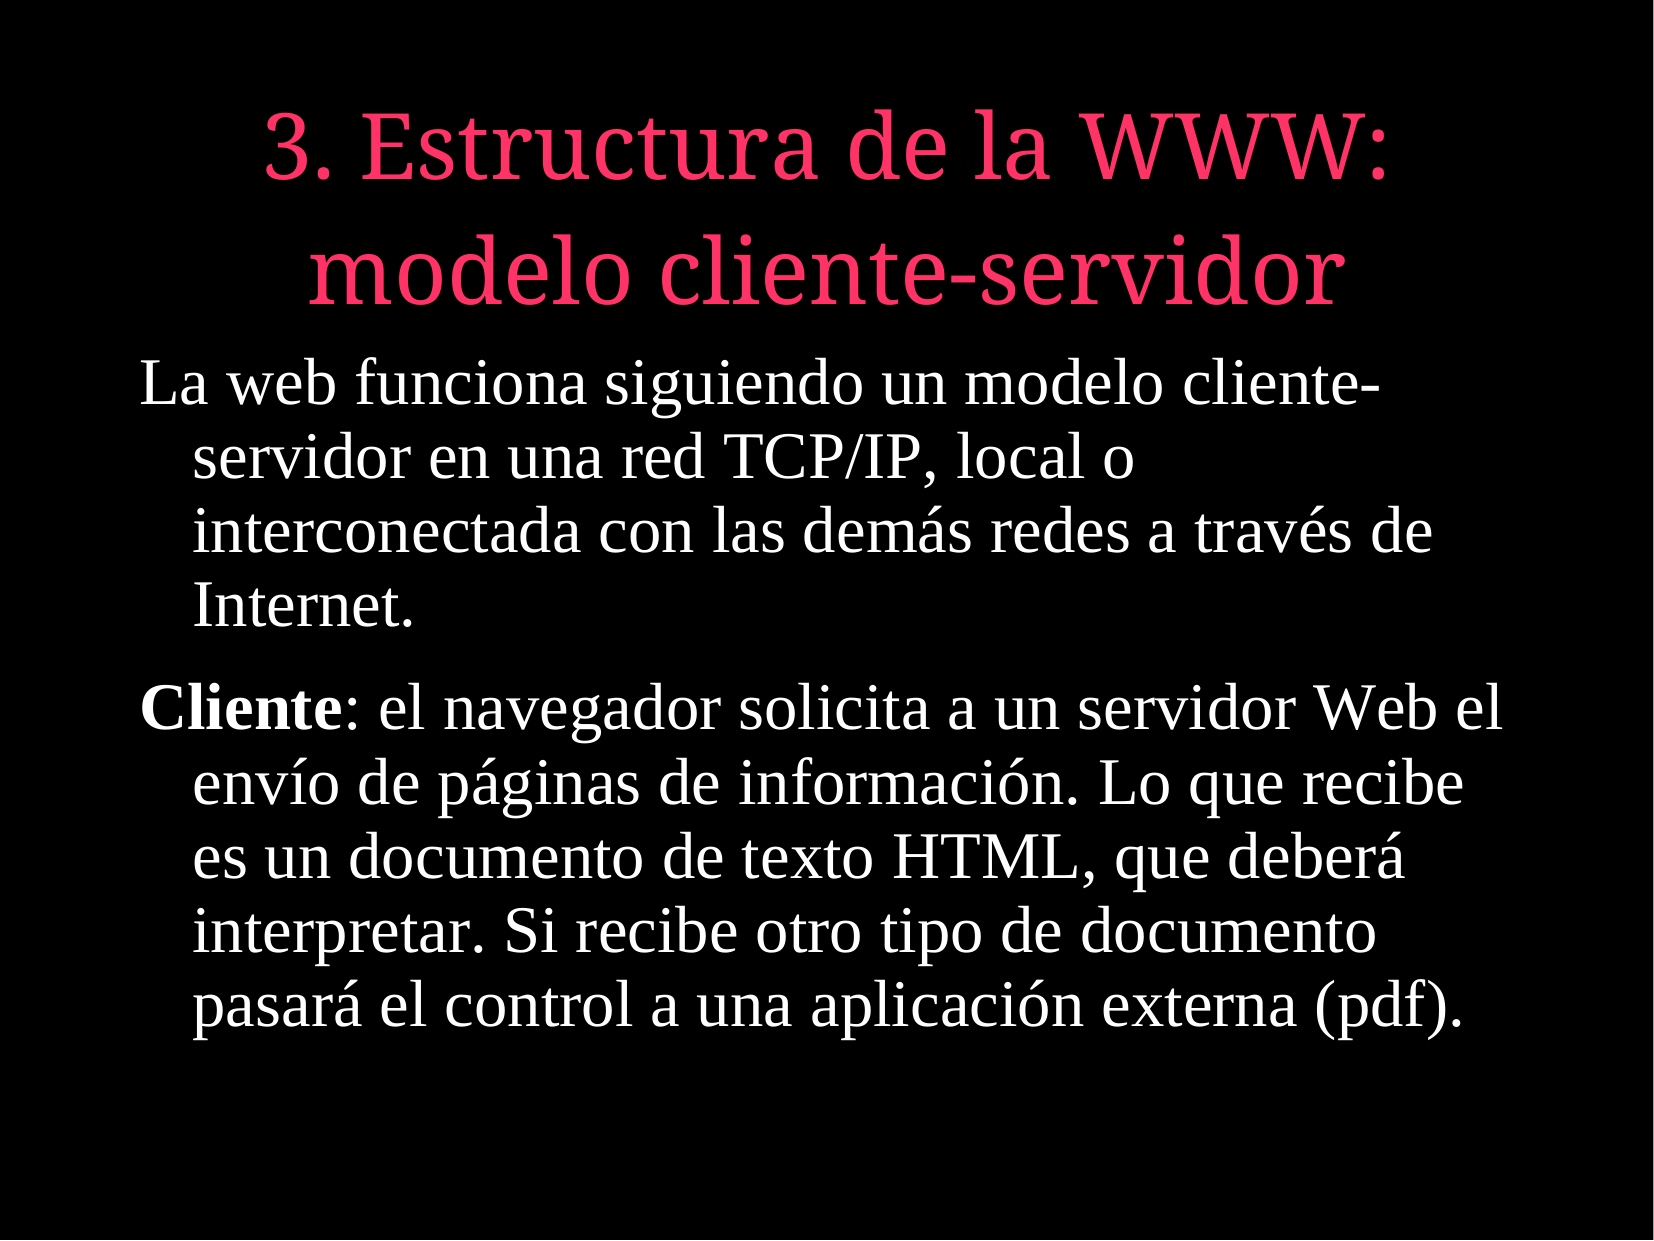

# 3. Estructura de la WWW: modelo cliente-servidor
La web funciona siguiendo un modelo cliente-servidor en una red TCP/IP, local o interconectada con las demás redes a través de Internet.
Cliente: el navegador solicita a un servidor Web el envío de páginas de información. Lo que recibe es un documento de texto HTML, que deberá interpretar. Si recibe otro tipo de documento pasará el control a una aplicación externa (pdf).